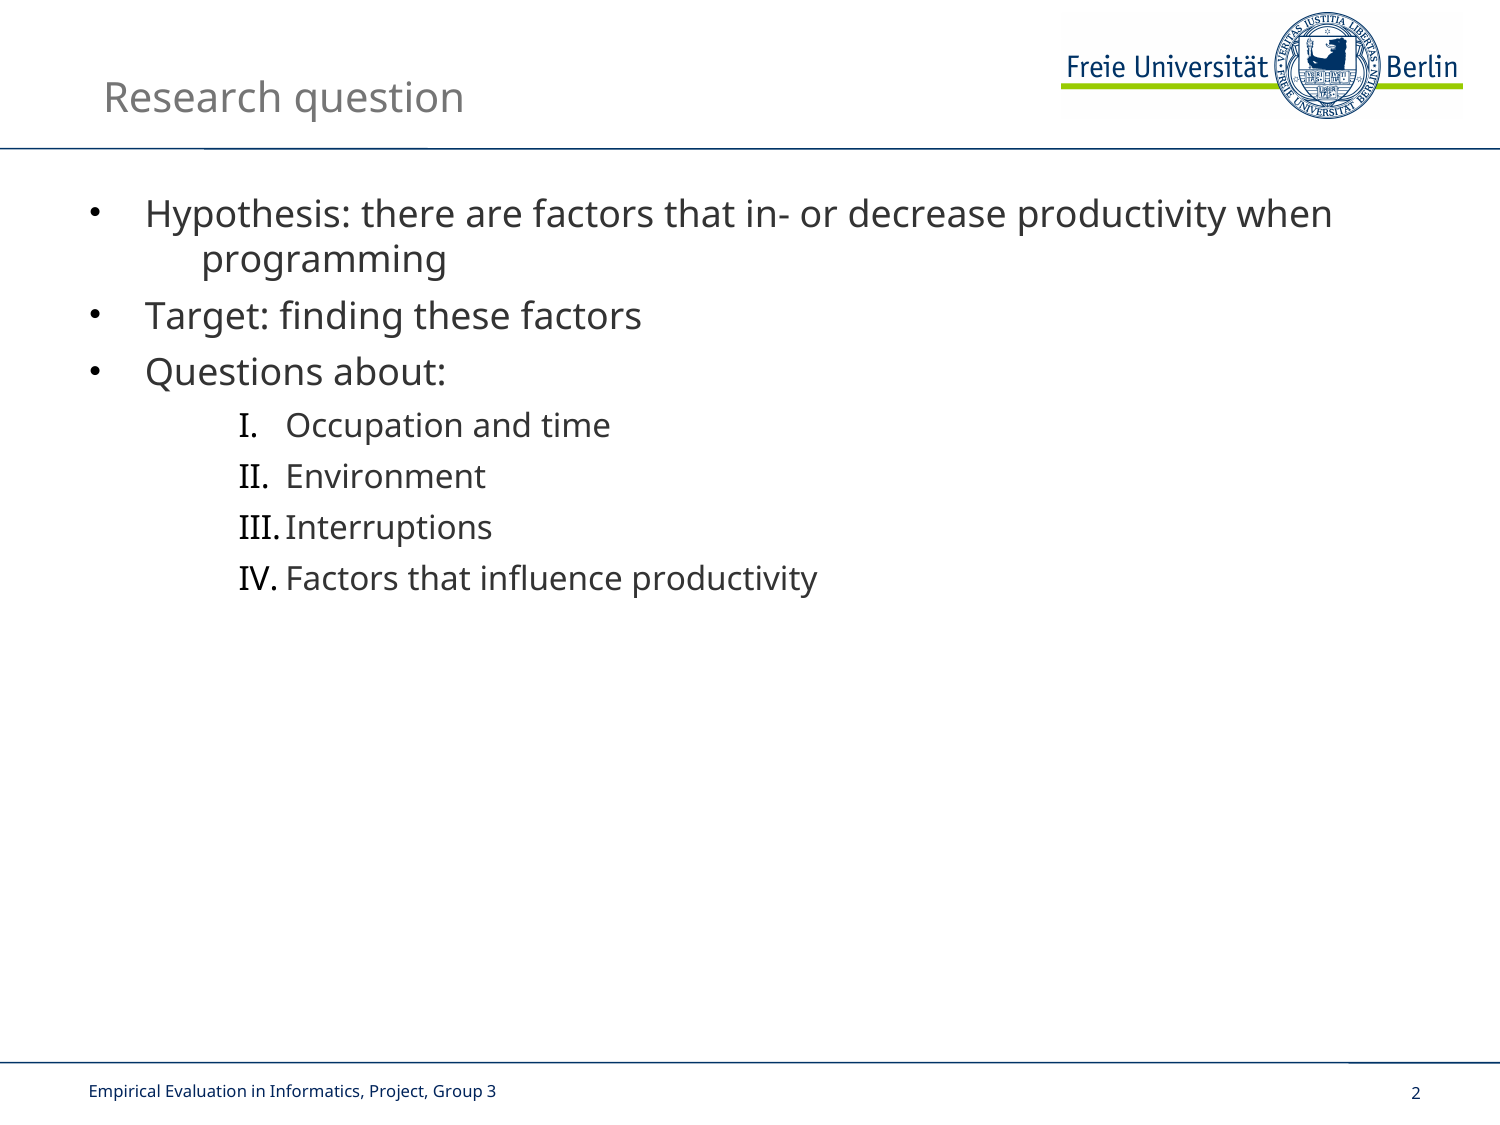

# Research question
Hypothesis: there are factors that in- or decrease productivity when programming
Target: finding these factors
Questions about:
Occupation and time
Environment
Interruptions
Factors that influence productivity
Freie Universität Berlin